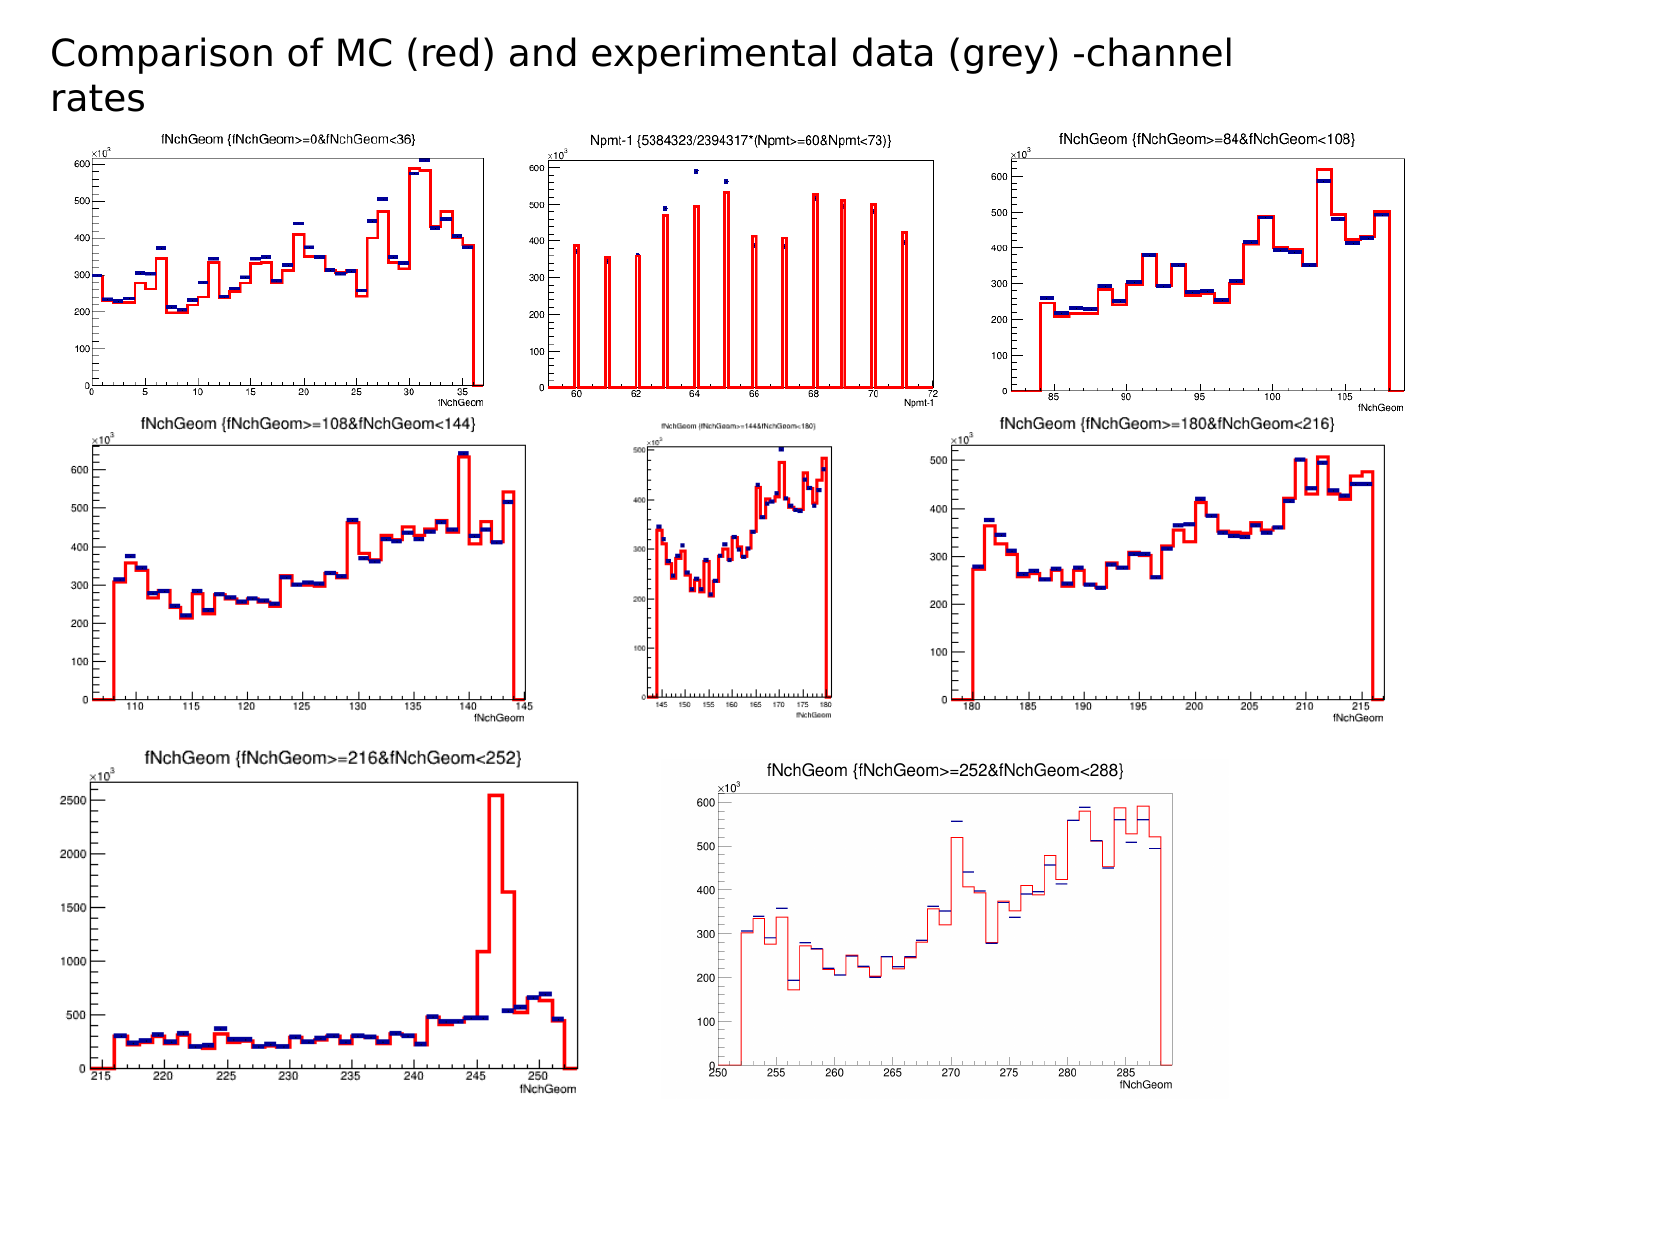

Сomparison of МС (red) and experimental data (grey) -channel rates